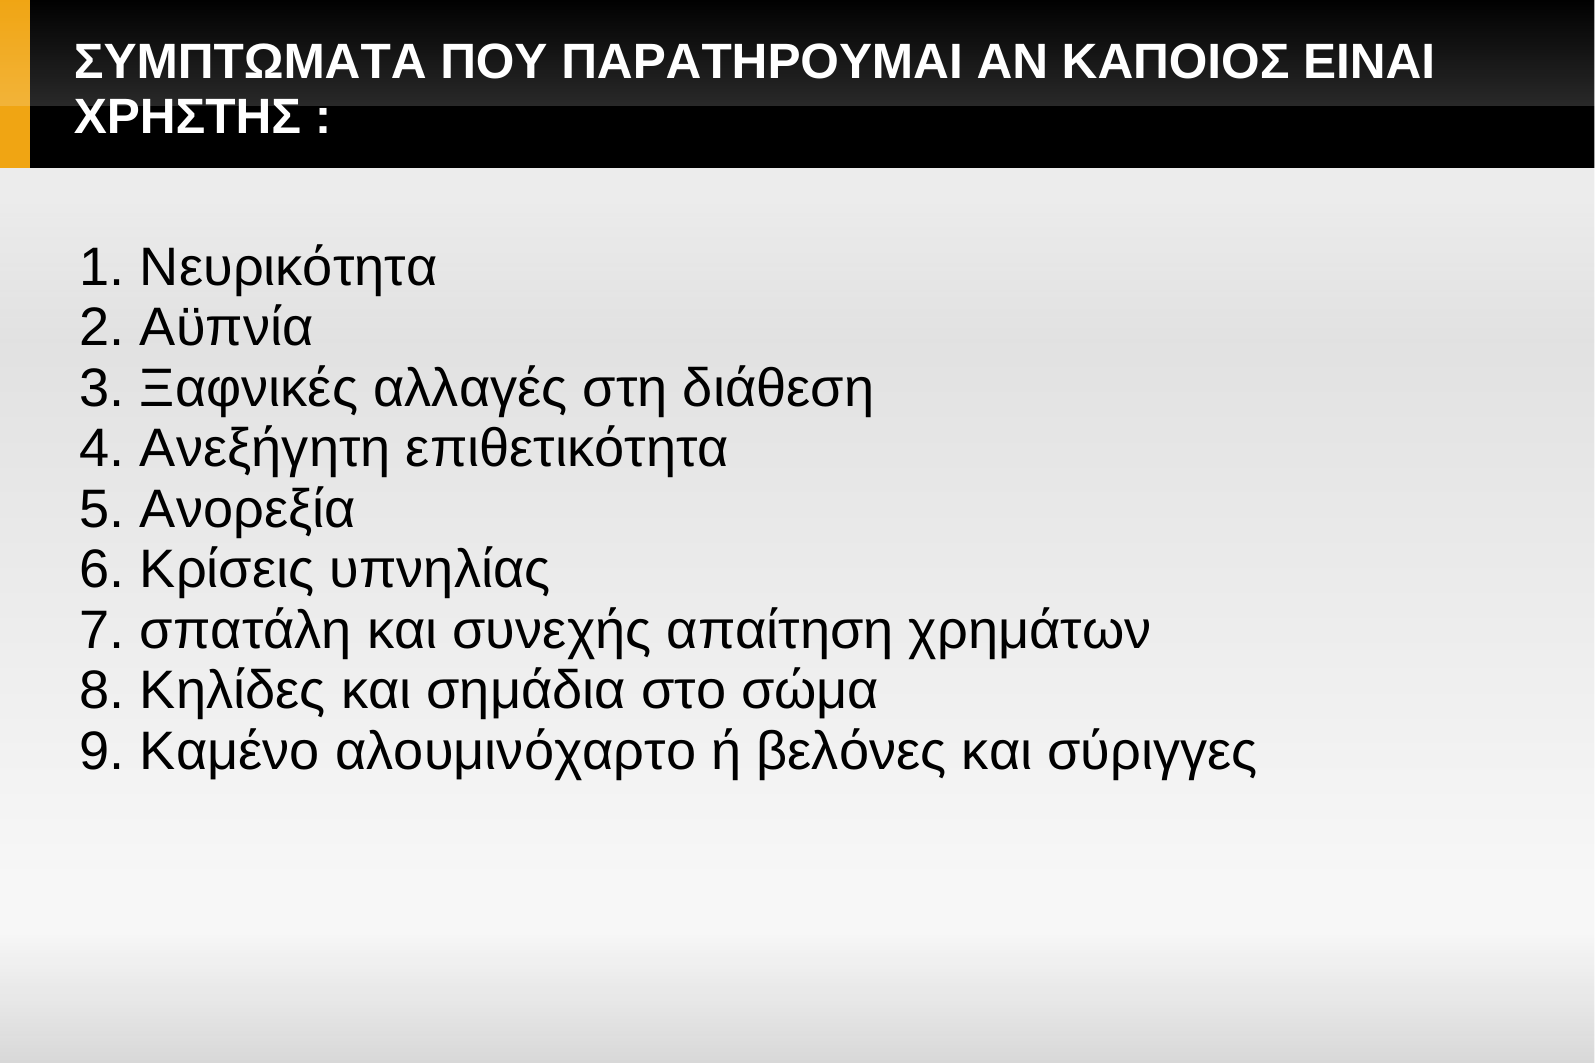

# ΣΥΜΠΤΩΜΑΤΑ ΠΟΥ ΠΑΡΑΤΗΡΟΥΜΑΙ ΑΝ ΚΑΠΟΙΟΣ ΕΙΝΑΙ ΧΡΗΣΤΗΣ :
1. Νευρικότητα
2. Αϋπνία
3. Ξαφνικές αλλαγές στη διάθεση
4. Ανεξήγητη επιθετικότητα
5. Ανορεξία
6. Κρίσεις υπνηλίας
7. σπατάλη και συνεχής απαίτηση χρημάτων
8. Κηλίδες και σημάδια στο σώμα
9. Καμένο αλουμινόχαρτο ή βελόνες και σύριγγες